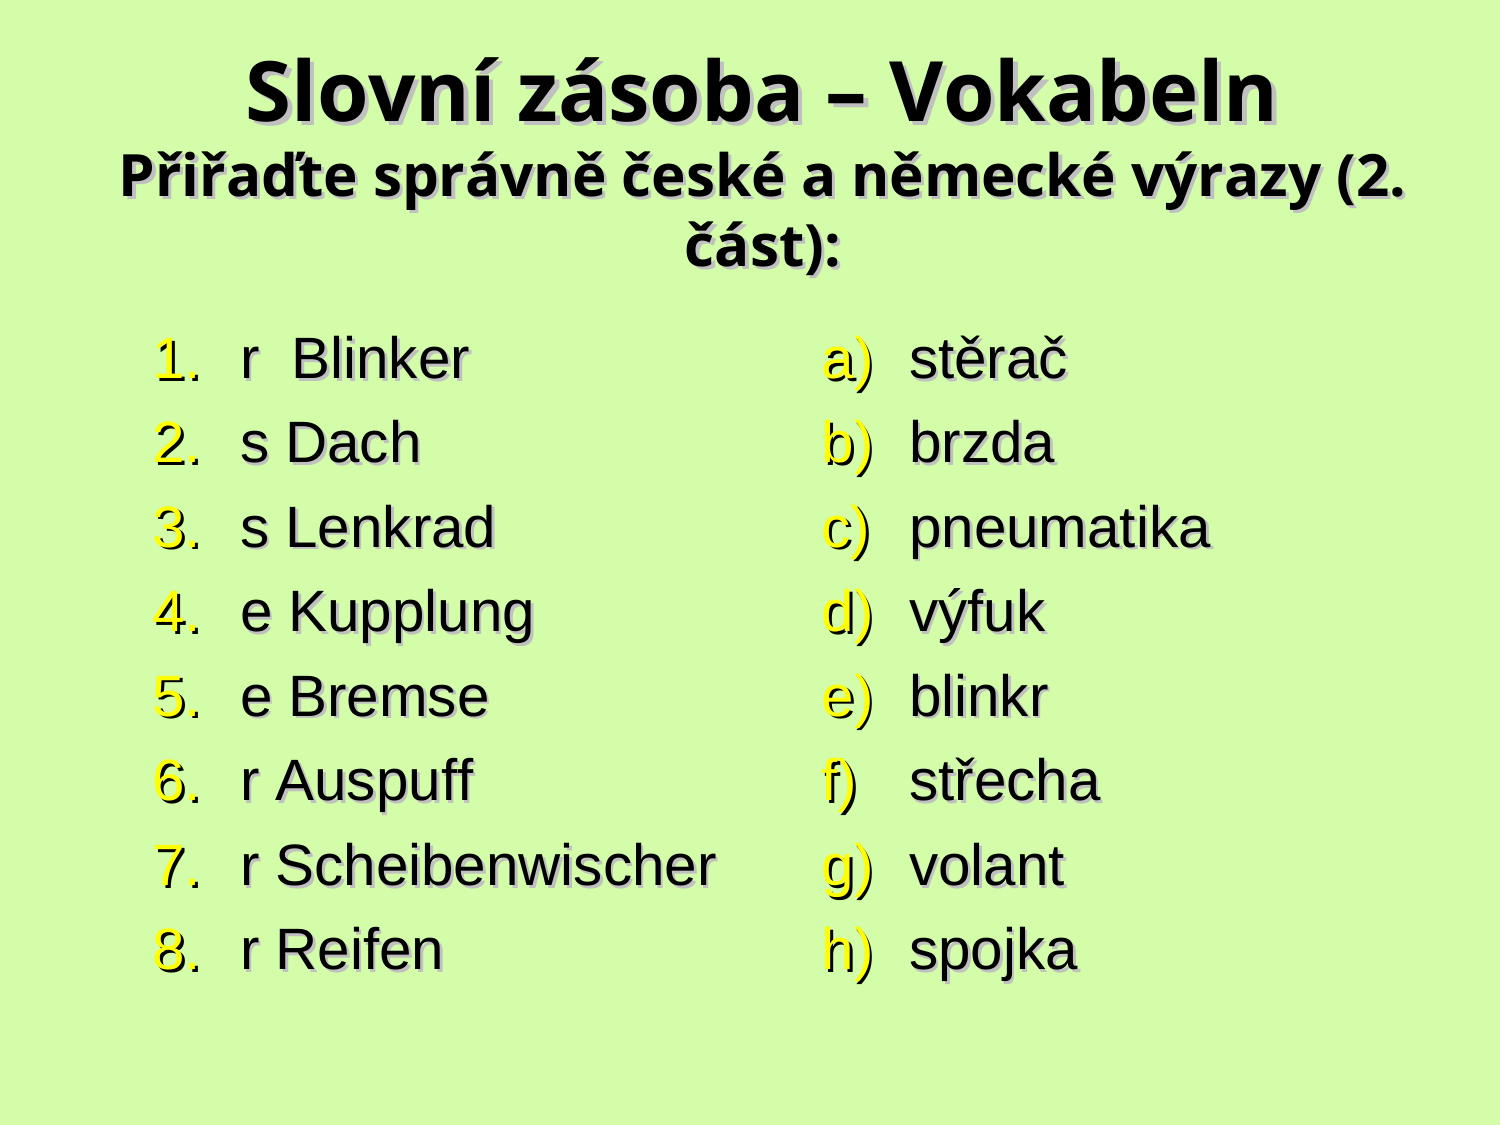

# Slovní zásoba – Vokabeln Přiřaďte správně české a německé výrazy (2. část):
r Blinker
s Dach
s Lenkrad
e Kupplung
e Bremse
r Auspuff
r Scheibenwischer
r Reifen
stěrač
brzda
pneumatika
výfuk
blinkr
střecha
volant
spojka